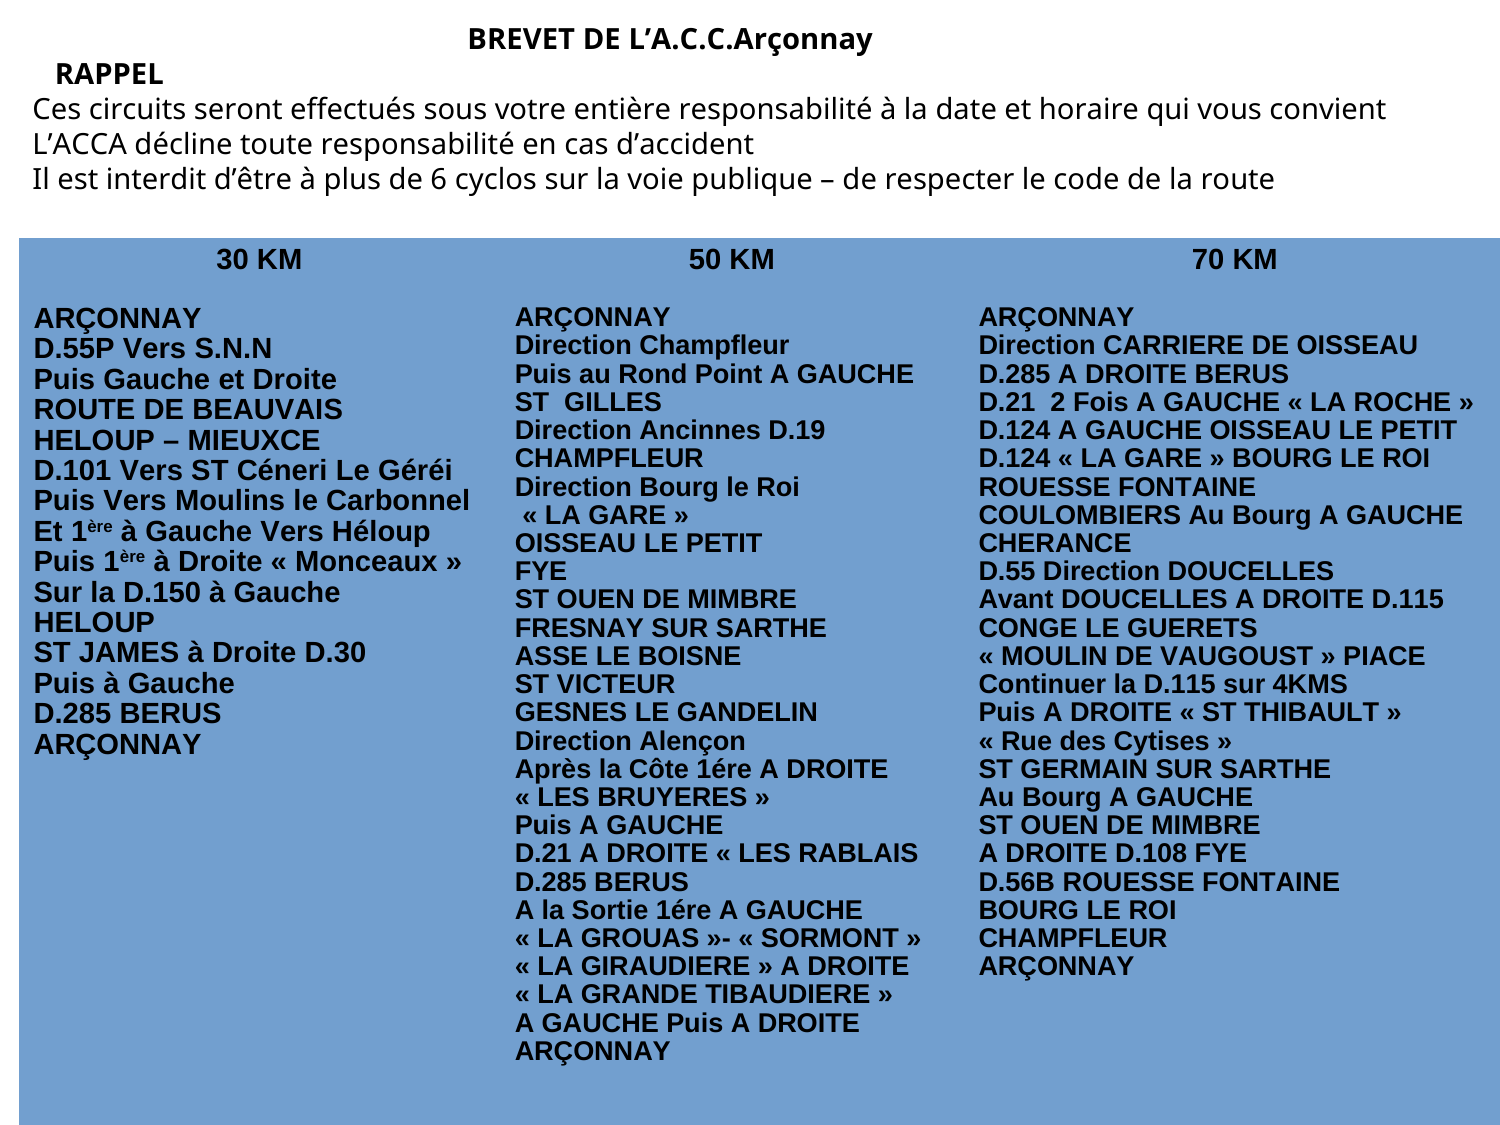

BREVET DE L’A.C.C.Arçonnay
 RAPPEL
Ces circuits seront effectués sous votre entière responsabilité à la date et horaire qui vous convient
L’ACCA décline toute responsabilité en cas d’accident
Il est interdit d’être à plus de 6 cyclos sur la voie publique – de respecter le code de la route
| 30 KM | 50 KM | 70 KM |
| --- | --- | --- |
| ARÇONNAY D.55P Vers S.N.N Puis Gauche et Droite ROUTE DE BEAUVAIS HELOUP – MIEUXCE D.101 Vers ST Céneri Le Géréi Puis Vers Moulins le Carbonnel Et 1ère à Gauche Vers Héloup Puis 1ère à Droite « Monceaux » Sur la D.150 à Gauche HELOUP ST JAMES à Droite D.30 Puis à Gauche D.285 BERUS ARÇONNAY | ARÇONNAY Direction Champfleur Puis au Rond Point A GAUCHE ST GILLES Direction Ancinnes D.19 CHAMPFLEUR Direction Bourg le Roi « LA GARE » OISSEAU LE PETIT FYE ST OUEN DE MIMBRE FRESNAY SUR SARTHE ASSE LE BOISNE ST VICTEUR GESNES LE GANDELIN Direction Alençon Après la Côte 1ére A DROITE « LES BRUYERES » Puis A GAUCHE D.21 A DROITE « LES RABLAIS  D.285 BERUS A la Sortie 1ére A GAUCHE « LA GROUAS »- « SORMONT » « LA GIRAUDIERE » A DROITE « LA GRANDE TIBAUDIERE » A GAUCHE Puis A DROITE ARÇONNAY | ARÇONNAY Direction CARRIERE DE OISSEAU D.285 A DROITE BERUS D.21 2 Fois A GAUCHE « LA ROCHE » D.124 A GAUCHE OISSEAU LE PETIT D.124 « LA GARE » BOURG LE ROI ROUESSE FONTAINE COULOMBIERS Au Bourg A GAUCHE CHERANCE D.55 Direction DOUCELLES Avant DOUCELLES A DROITE D.115 CONGE LE GUERETS « MOULIN DE VAUGOUST » PIACE Continuer la D.115 sur 4KMS Puis A DROITE « ST THIBAULT » « Rue des Cytises » ST GERMAIN SUR SARTHE Au Bourg A GAUCHE ST OUEN DE MIMBRE A DROITE D.108 FYE D.56B ROUESSE FONTAINE BOURG LE ROI CHAMPFLEUR ARÇONNAY |
| | | |